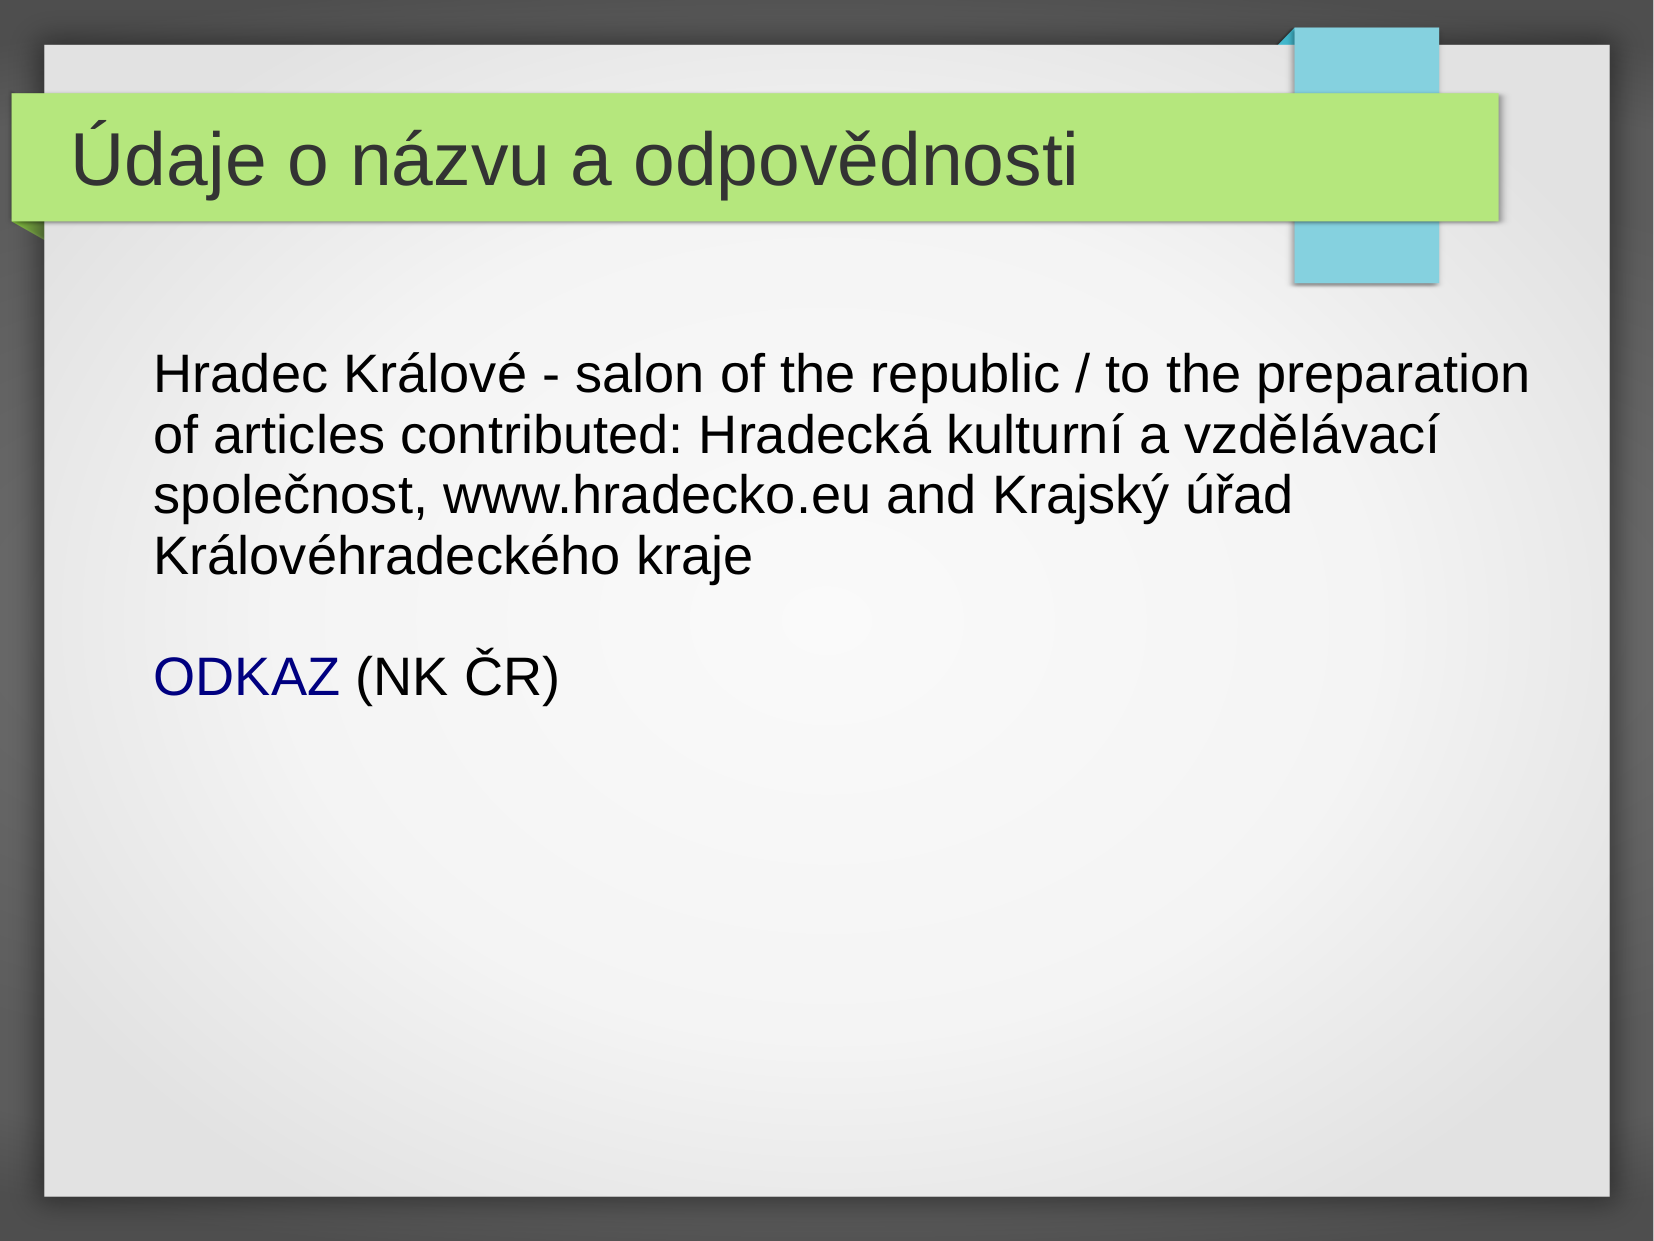

# Údaje o názvu a odpovědnosti
Hradec Králové - salon of the republic / to the preparation of articles contributed: Hradecká kulturní a vzdělávací společnost, www.hradecko.eu and Krajský úřad Královéhradeckého kraje
ODKAZ (NK ČR)